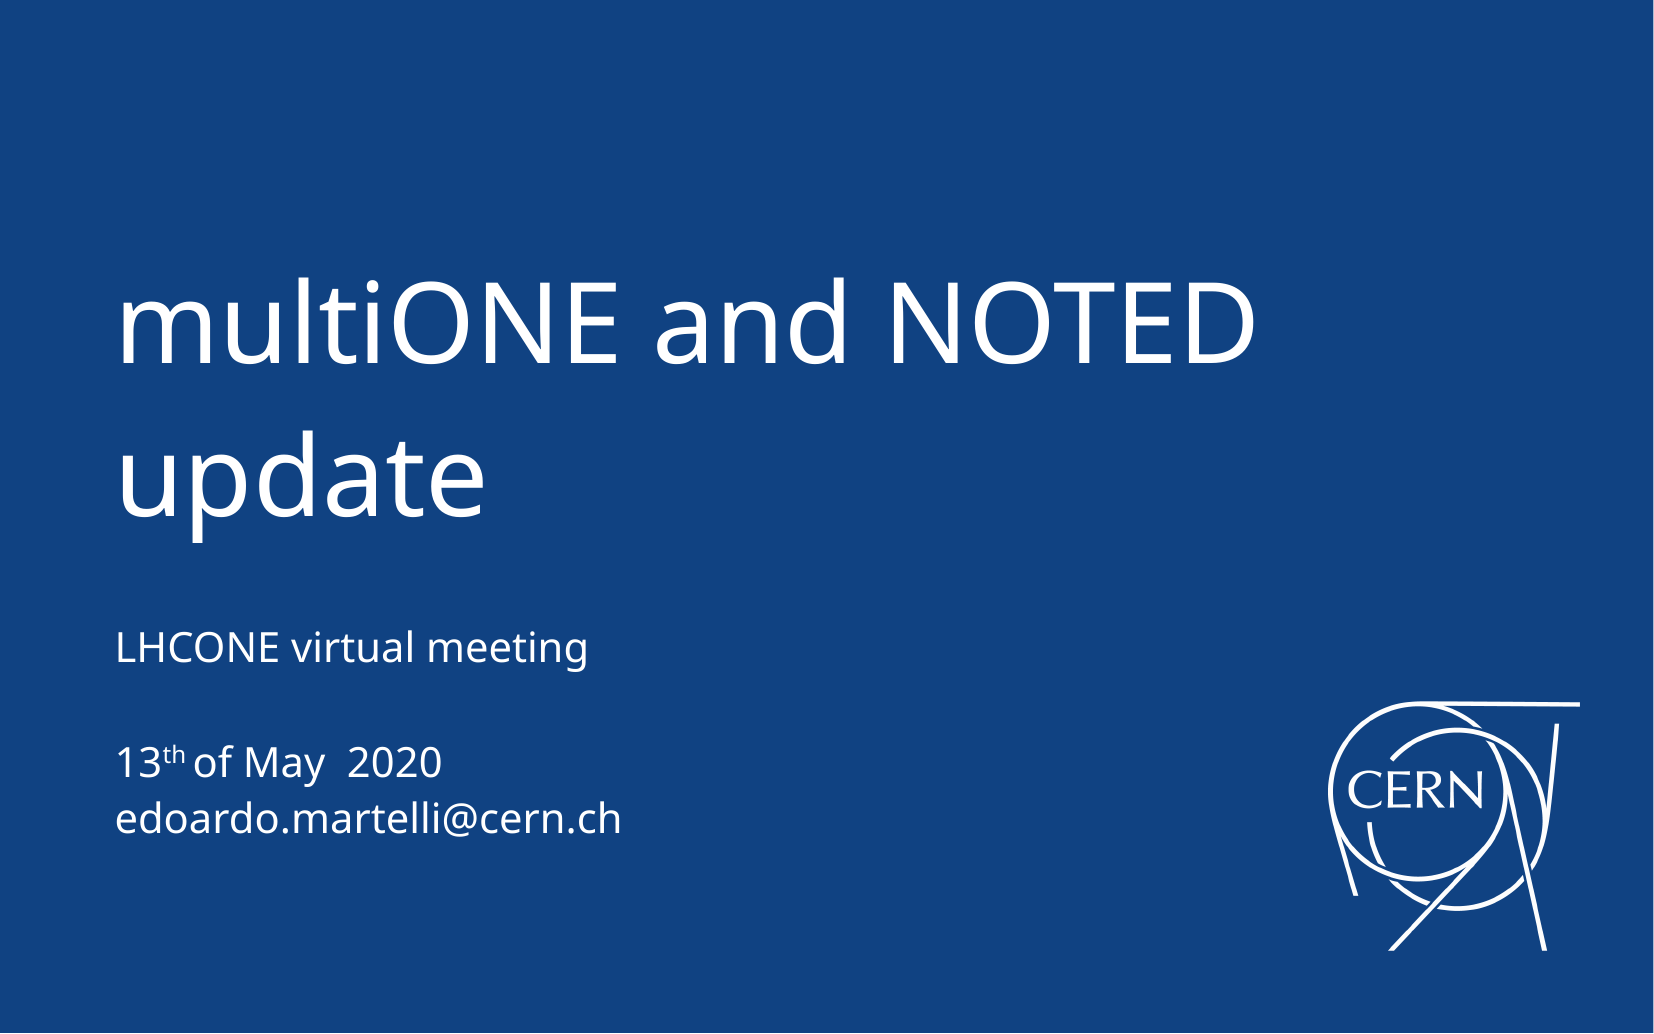

# multiONE and NOTED update LHCONE virtual meeting 13th of May 2020 edoardo.martelli@cern.ch